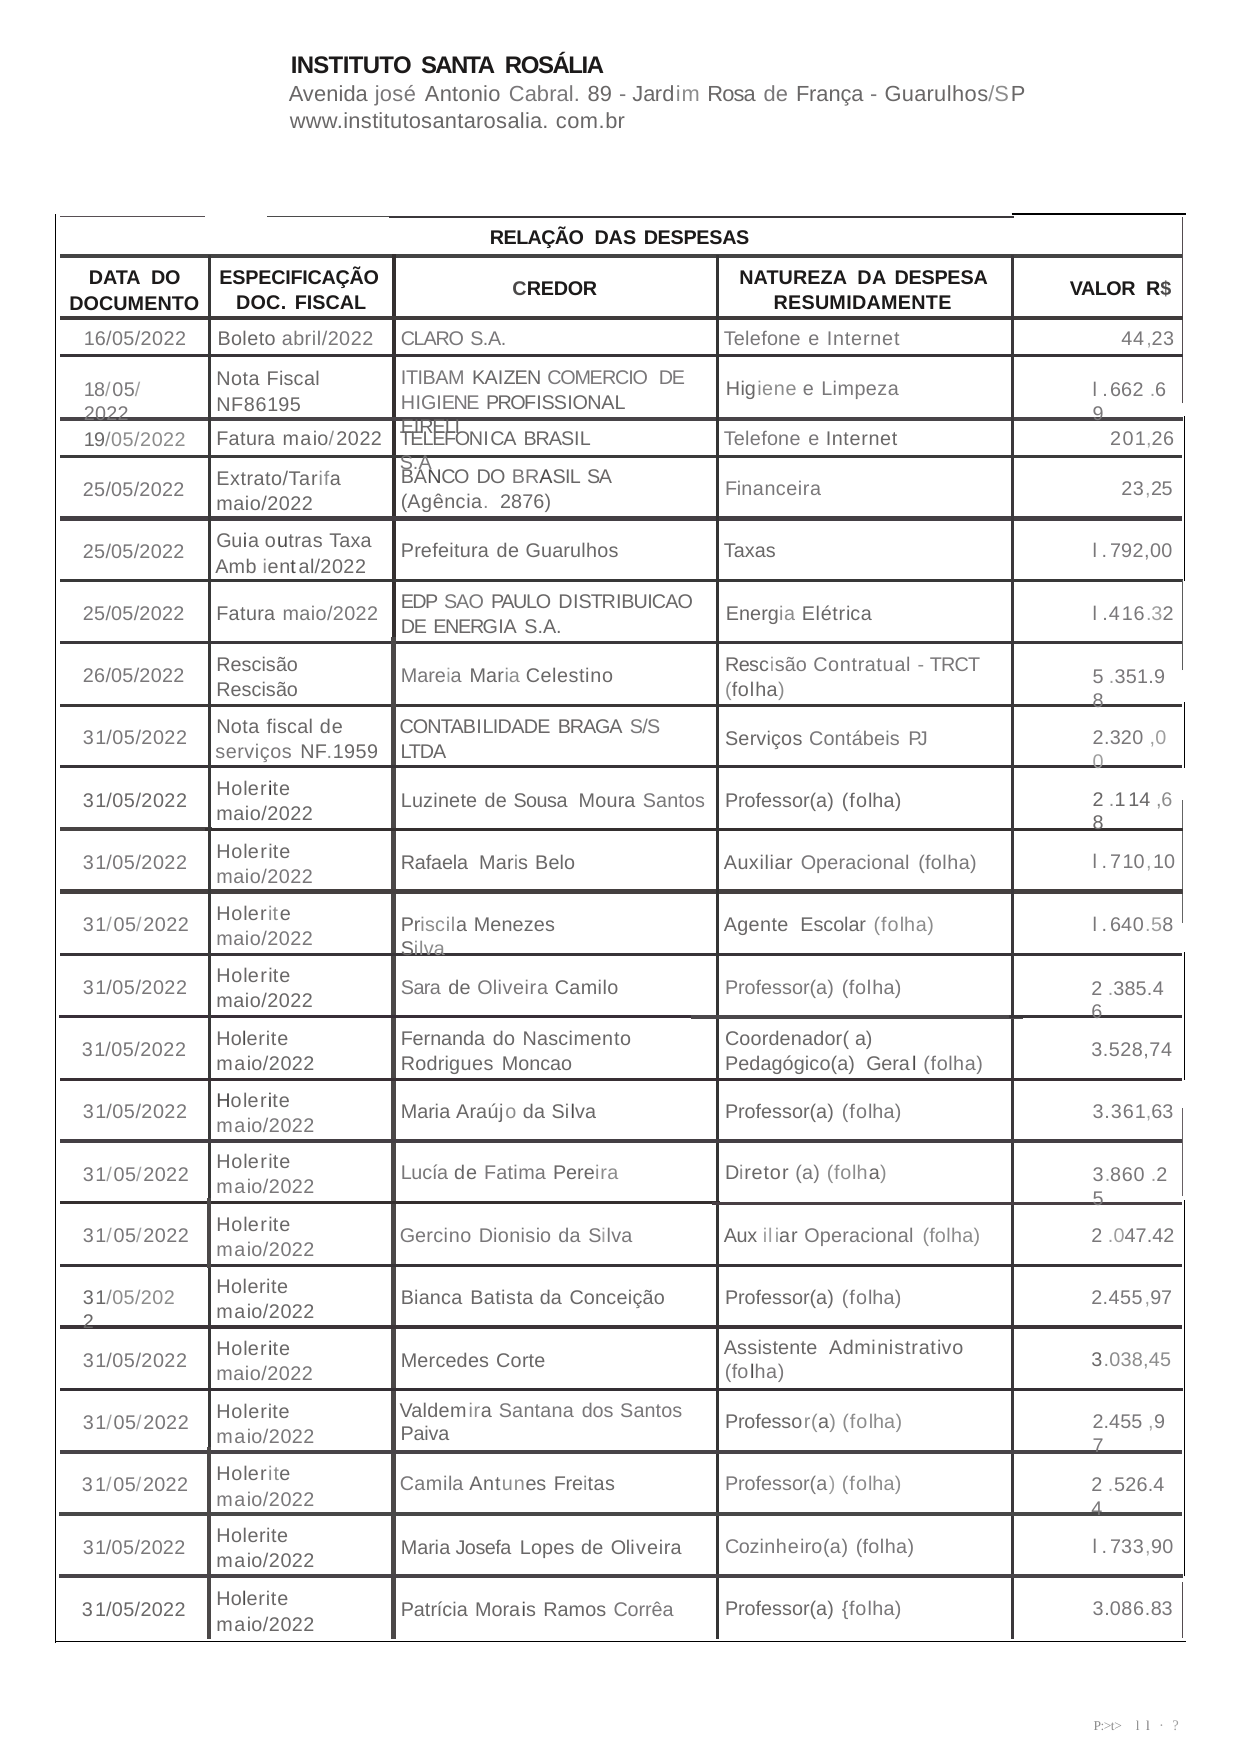

INSTITUTO SANTA ROSÁLIA
Avenida josé Antonio Cabral. 89 - Jardim Rosa de França - Guarulhos/SP www.institutosantarosalia. com.br
RELAÇÃO DAS DESPESAS
DATA DO DOCUMENTO
ESPECIFICAÇÃO DOC. FISCAL
NATUREZA DA DESPESA RESUMIDAMENTE
CREDOR
VALOR R$
16/05/2022
Boleto abril/2022
CLARO S.A.
Telefone e Internet
44,23
Nota Fiscal NF86195
ITIBAM KAIZEN COMERCIO DE HIGIENE PROFISSIONAL EIRELI
Higiene e Limpeza
18/05/ 2022
l.662 .69
Fatura maio/2022
TELEFONICA BRASIL S.A
Telefone e Internet
201,26
19/05/2022
Extrato/Tarifa maio/2022
BANCO DO BRASIL SA (Agência. 2876)
Financeira
23,25
25/05/2022
Guia outras Taxa Amb iental/2022
Prefeitura de Guarulhos
Taxas
l.792,00
25/05/2022
EDP SAO PAULO DISTRIBUICAO DE ENERGIA S.A.
25/05/2022
Fatura maio/2022
Energia Elétrica
l.416.32
Rescisão Rescisão
Rescisão Contratual - TRCT (folha)
26/05/2022
Mareia Maria Celestino
5 .351.98
Nota fiscal de serviços NF.1959
CONTABILIDADE BRAGA S/S LTDA
31/05/2022
2.320 ,00
Serviços Contábeis PJ
Holerite maio/2022
2 .114 ,68
31/05/2022
Luzinete de Sousa Moura Santos
Professor(a) (folha)
Holerite maio/2022
l.710,10
31/05/2022
Rafaela Maris Belo
Auxiliar Operacional (folha)
Holerite maio/2022
31/05/2022
Priscila Menezes Silva
Agente Escolar (folha)
l.640.58
Holerite maio/2022
31/05/2022
Sara de Oliveira Camilo
Professor(a) (folha)
2 .385.46
Holerite maio/2022
Fernanda do Nascimento Rodrigues Moncao
Coordenador( a) Pedagógico(a) Geral (folha)
31/05/2022
3.528,74
Holerite maio/2022
31/05/2022
Maria Araújo da Silva
Professor(a) (folha)
3.361,63
Holerite maio/2022
Lucía de Fatima Pereira
Diretor (a) (folha)
31/05/2022
3.860 .25
Holerite maio/2022
31/05/2022
Gercino Dionisio da Silva
Aux iliar Operacional (folha)
2 .047.42
Holerite maio/2022
31/05/202 2
Bianca Batista da Conceição
Professor(a) (folha)
2.455,97
Holerite maio/2022
Assistente Administrativo (folha)
3.038,45
31/05/2022
Mercedes Corte
Holerite maio/2022
Valdemira Santana dos Santos Paiva
Professor(a) (folha)
2.455 ,97
31/05/2022
Holerite maio/2022
Camila Antunes Freitas
Professor(a) (folha)
31/05/2022
2 .526.44
Holerite maio/2022
Cozinheiro(a) (folha)
l.733,90
31/05/2022
Maria Josefa Lopes de Oliveira
Holerite maio/2022
Professor(a) {folha)
3.086.83
31/05/2022
Patrícia Morais Ramos Corrêa
P:>t> l l ·?